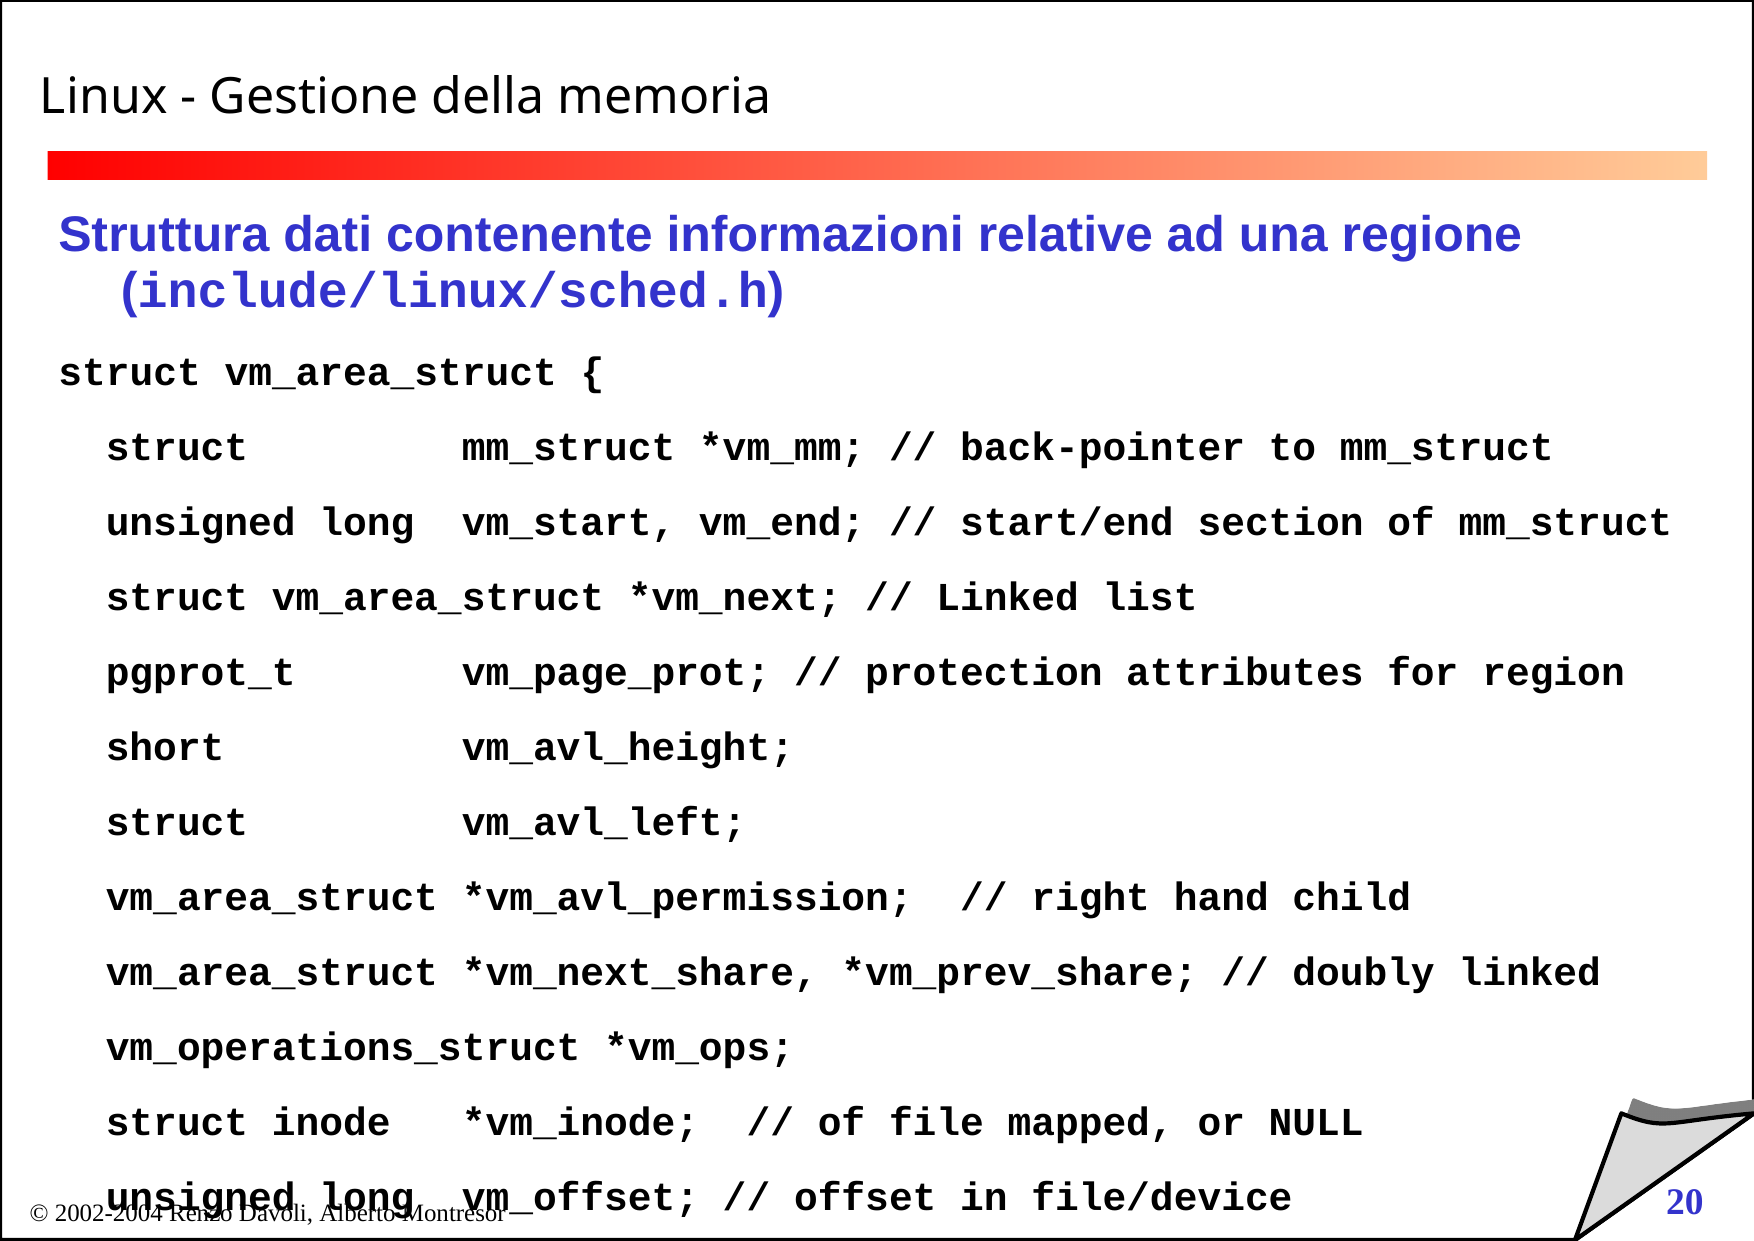

# Linux - Gestione della memoria
Struttura dati contenente informazioni relative ad una regione (include/linux/sched.h)
struct vm_area_struct {
 struct mm_struct *vm_mm; // back-pointer to mm_struct
 unsigned long vm_start, vm_end; // start/end section of mm_struct
 struct vm_area_struct *vm_next; // Linked list
 pgprot_t vm_page_prot; // protection attributes for region
 short vm_avl_height;
 struct vm_avl_left;
 vm_area_struct *vm_avl_permission; // right hand child
 vm_area_struct *vm_next_share, *vm_prev_share; // doubly linked
 vm_operations_struct *vm_ops;
 struct inode *vm_inode; // of file mapped, or NULL
 unsigned long vm_offset; // offset in file/device
}